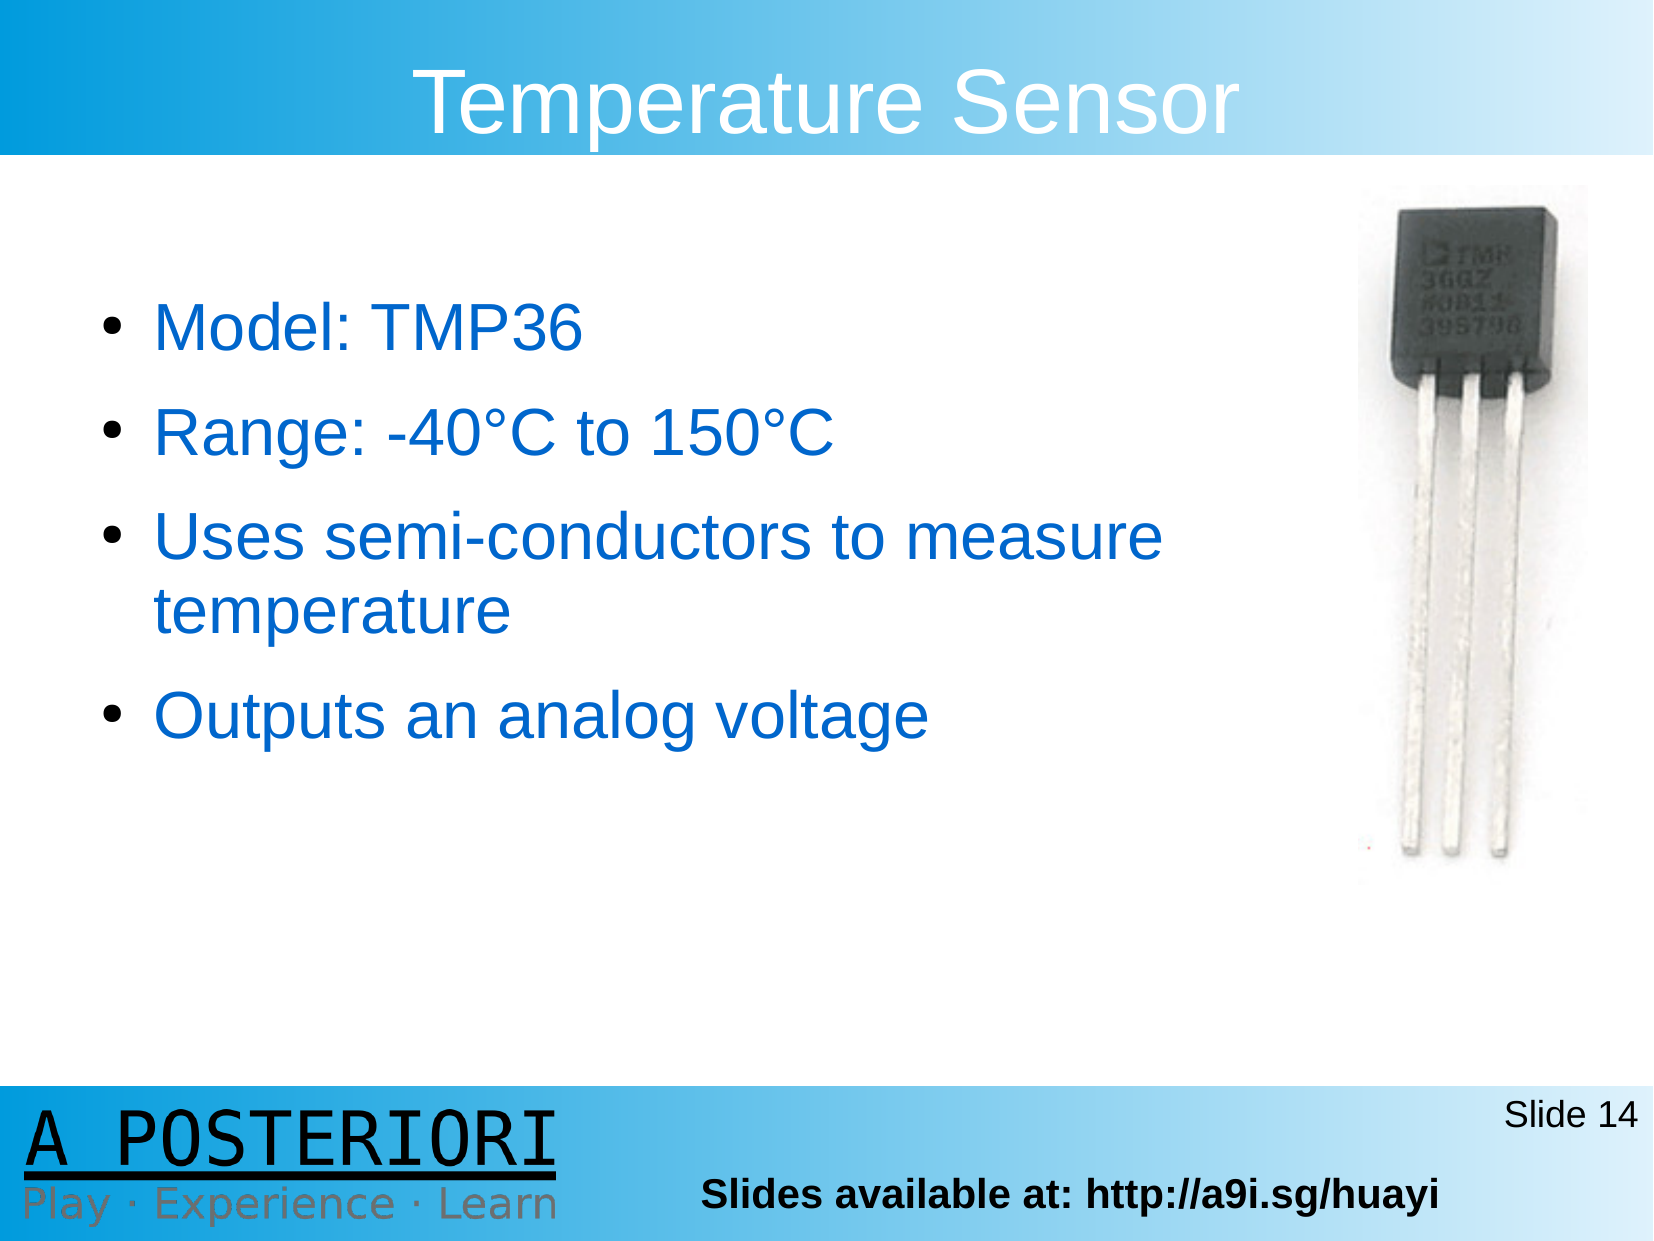

# Temperature Sensor
Model: TMP36
Range: -40°C to 150°C
Uses semi-conductors to measure temperature
Outputs an analog voltage